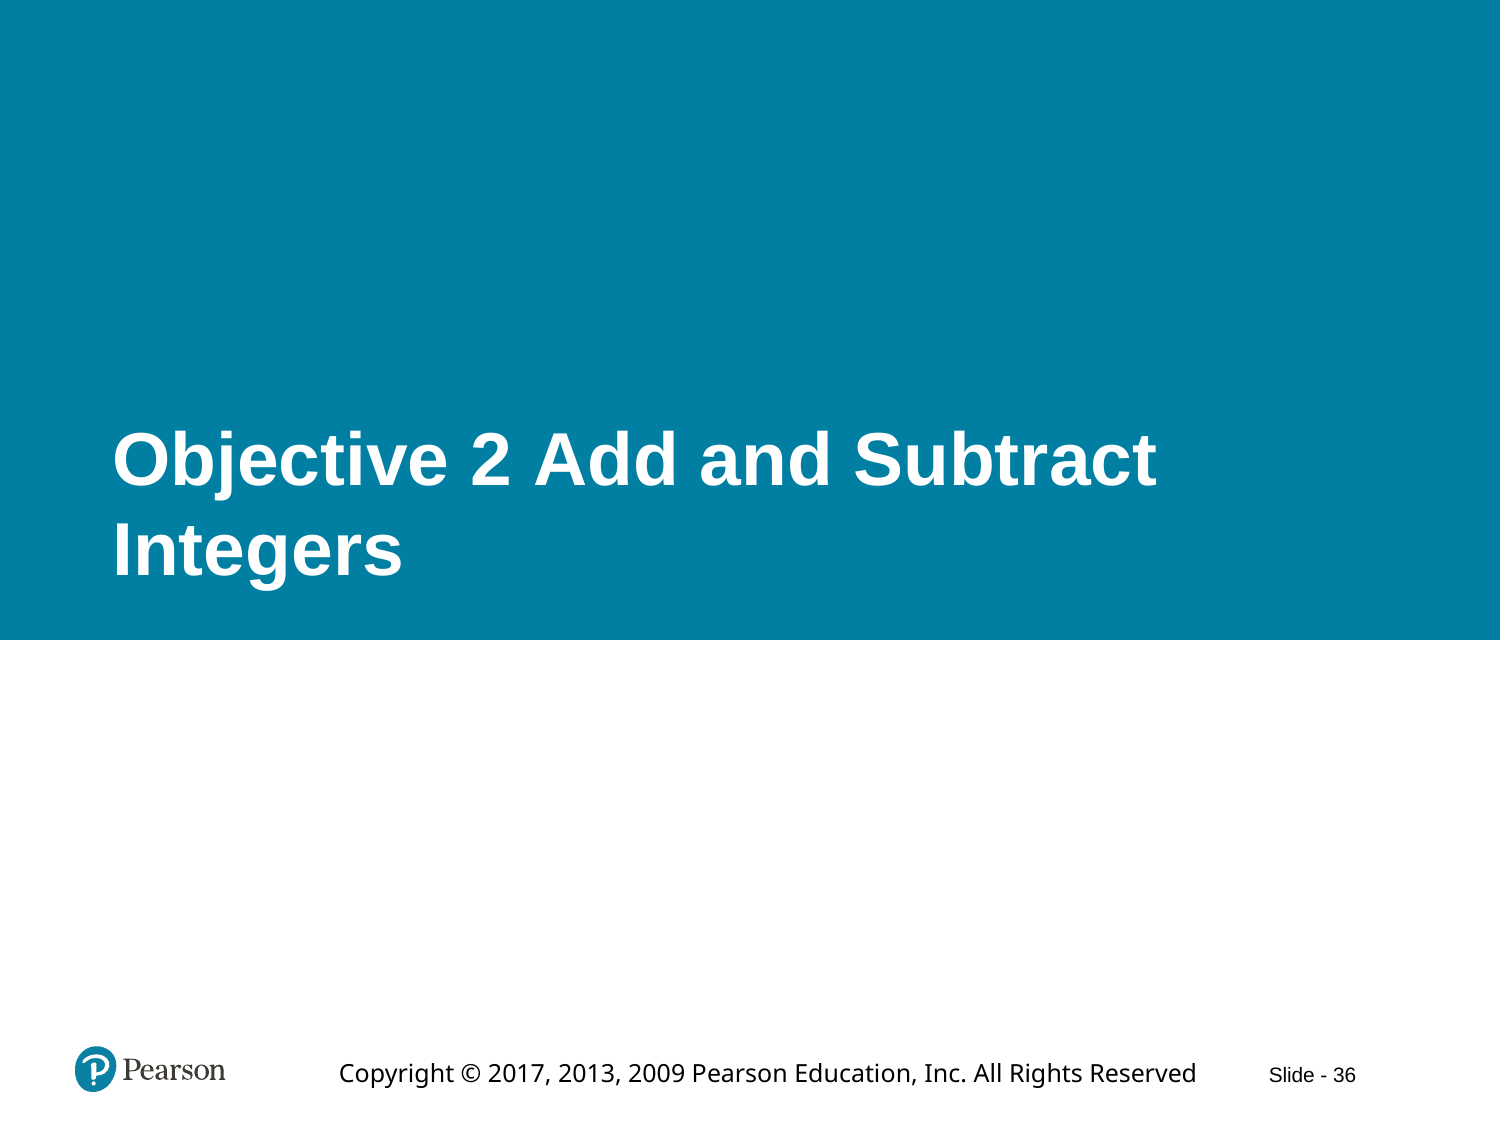

# Objective 2 Add and Subtract Integers